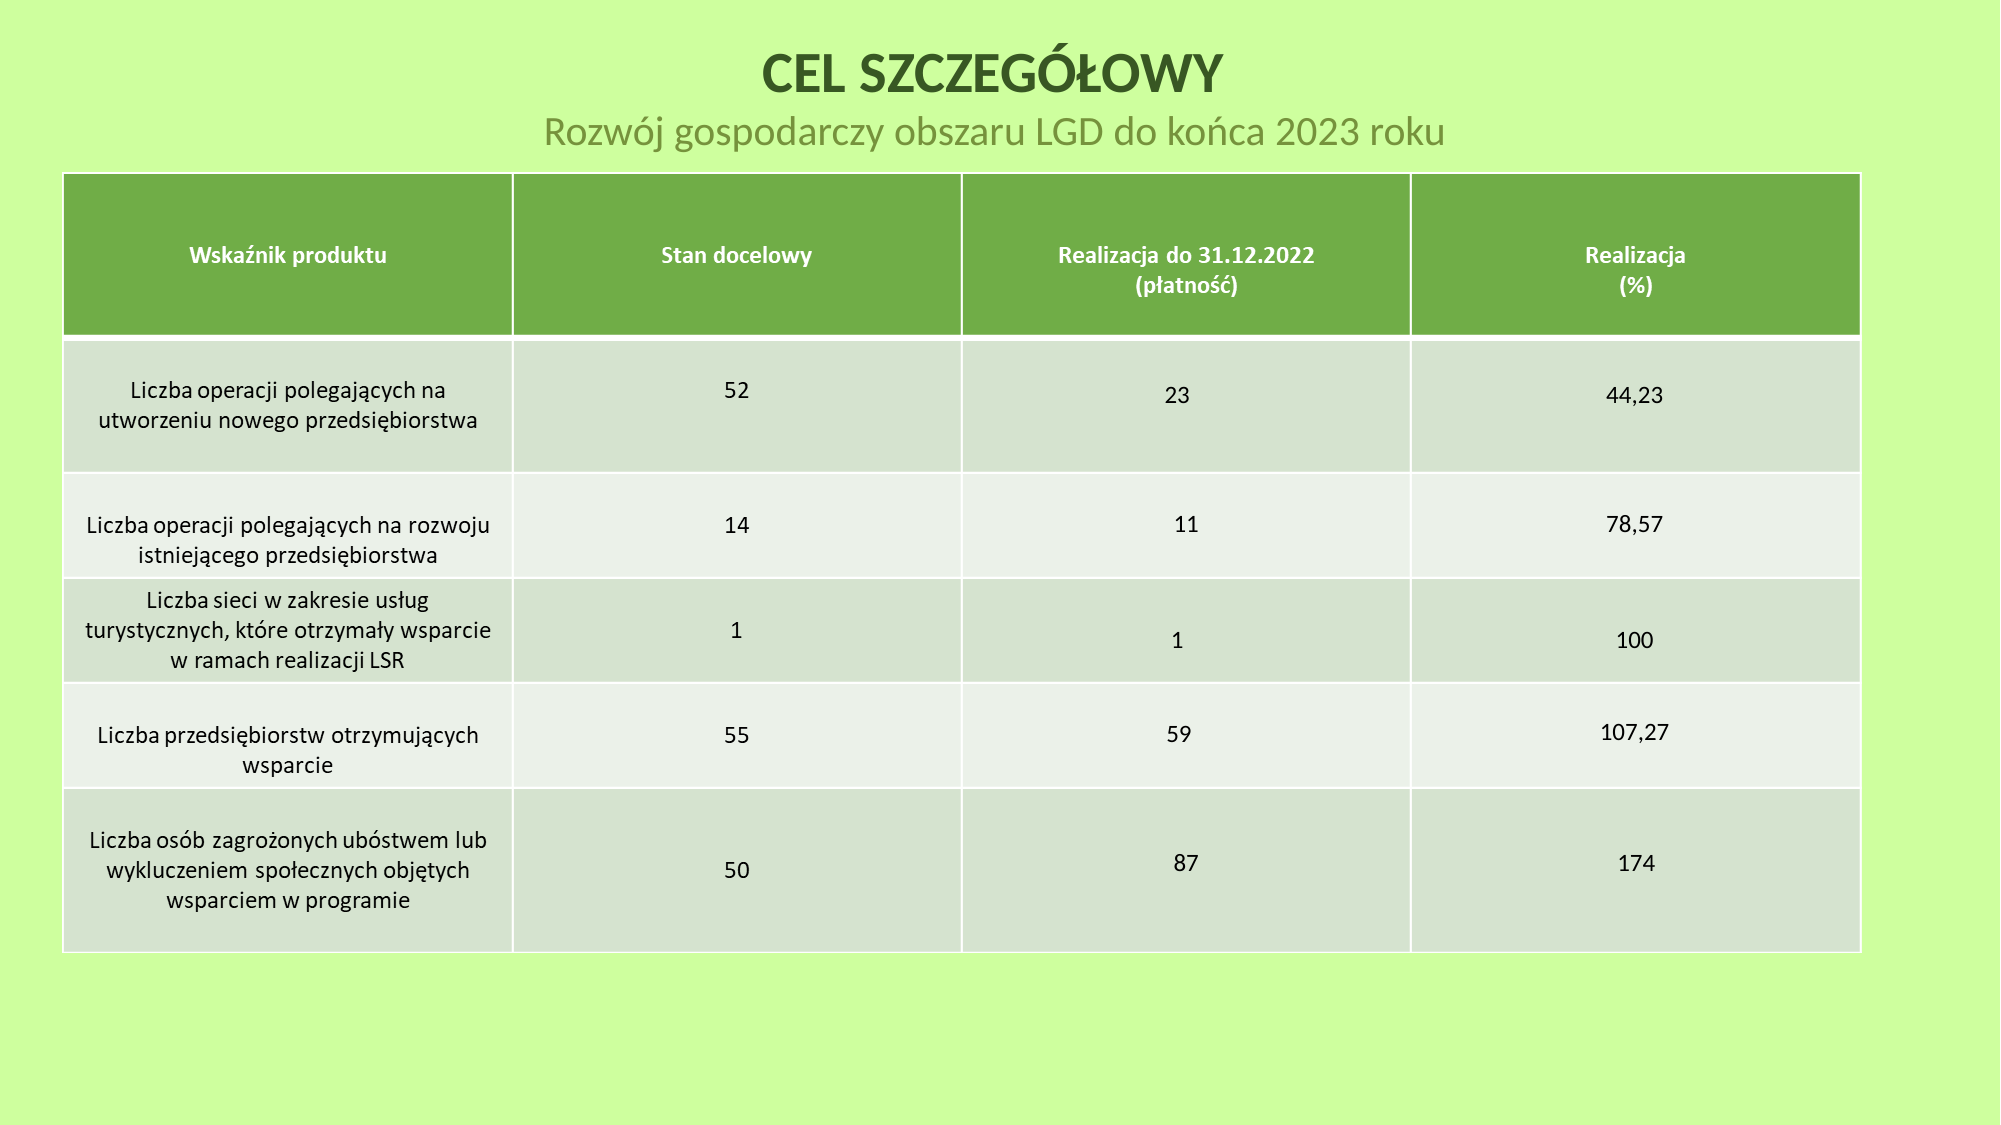

# CEL SZCZEGÓŁOWY Rozwój gospodarczy obszaru LGD do końca 2023 roku
23
44,23
11
78,57
1
100
107,27
59
87
174